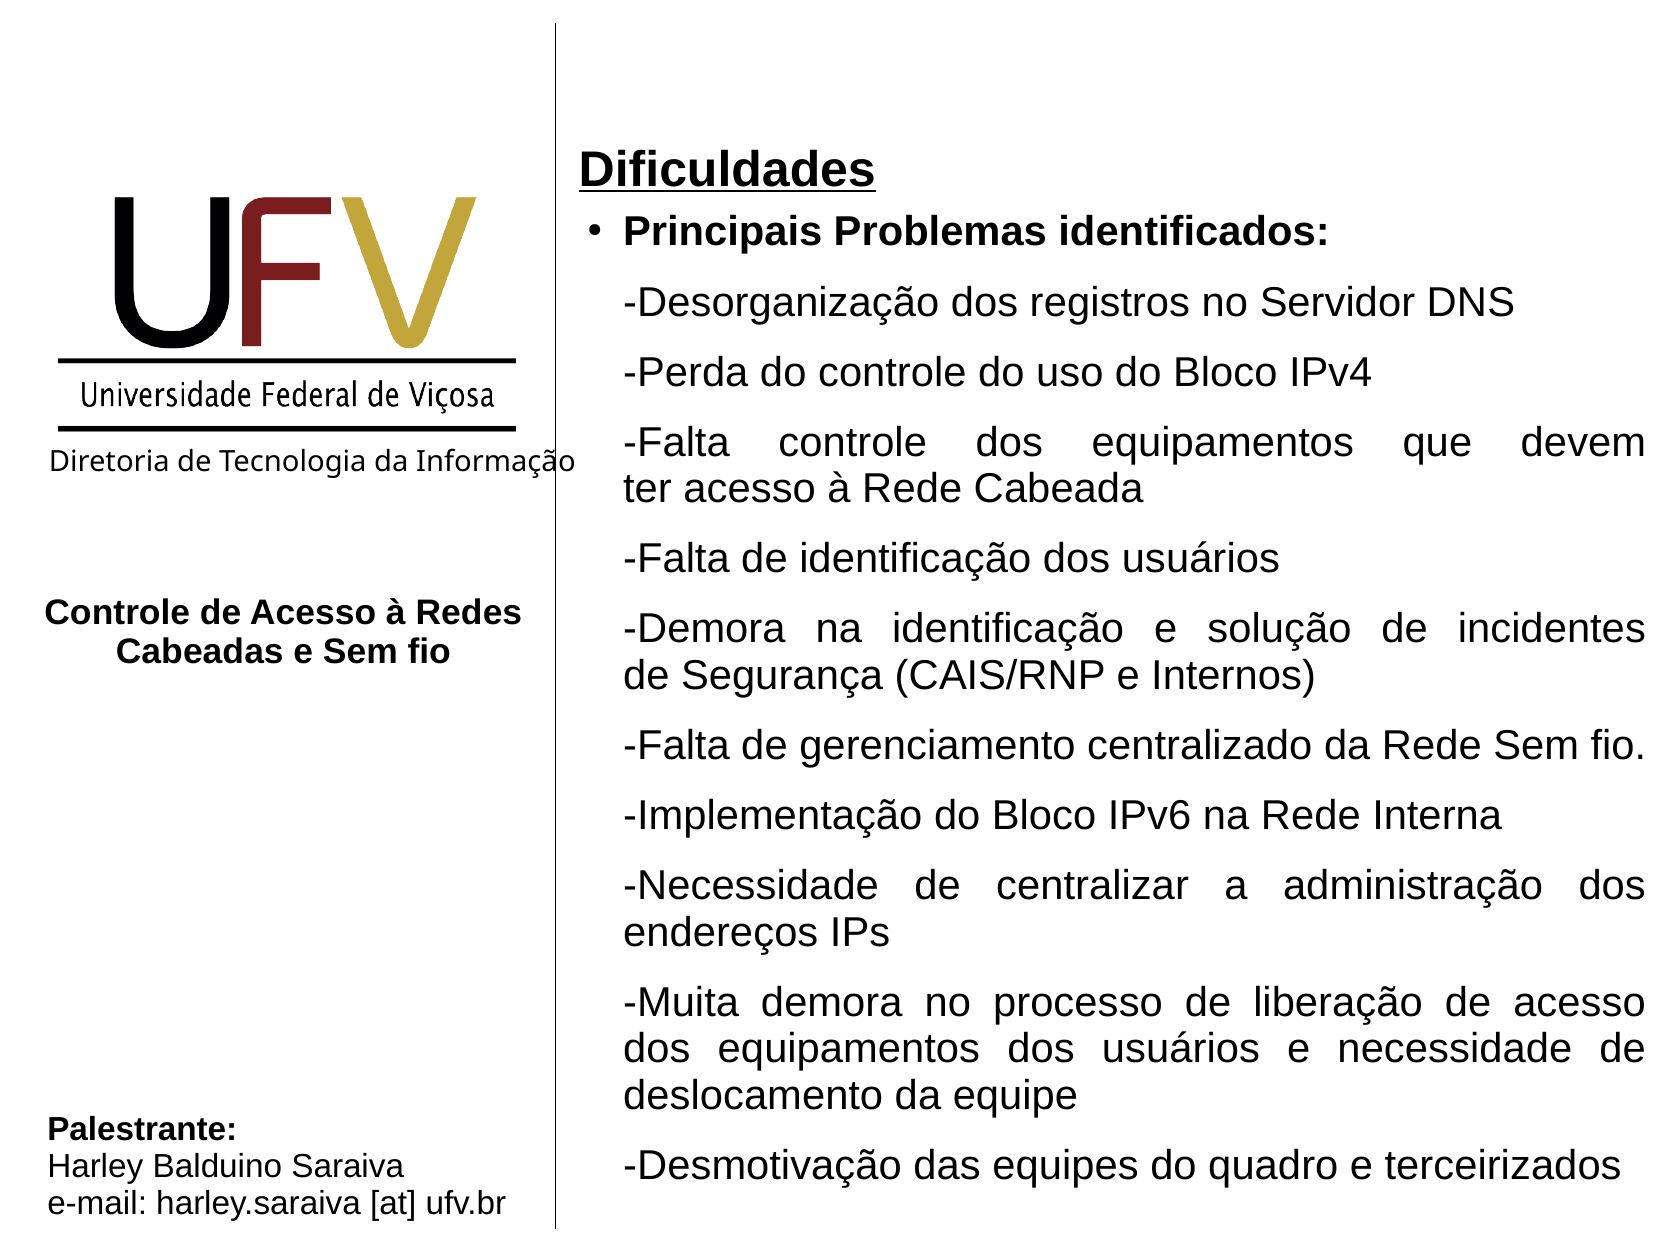

Dificuldades
Principais Problemas identificados:
-Desorganização dos registros no Servidor DNS
-Perda do controle do uso do Bloco IPv4
-Falta controle dos equipamentos que devem
ter acesso à Rede Cabeada
-Falta de identificação dos usuários
-Demora na identificação e solução de incidentes
de Segurança (CAIS/RNP e Internos)
-Falta de gerenciamento centralizado da Rede Sem fio.
-Implementação do Bloco IPv6 na Rede Interna
-Necessidade de centralizar a administração dos
endereços IPs
-Muita demora no processo de liberação de acesso
dos equipamentos dos usuários e necessidade de
deslocamento da equipe
-Desmotivação das equipes do quadro e terceirizados
Diretoria de Tecnologia da Informação
# Controle de Acesso à Redes Cabeadas e Sem fio
Palestrante:
Harley Balduino Saraiva
e-mail: harley.saraiva [at] ufv.br